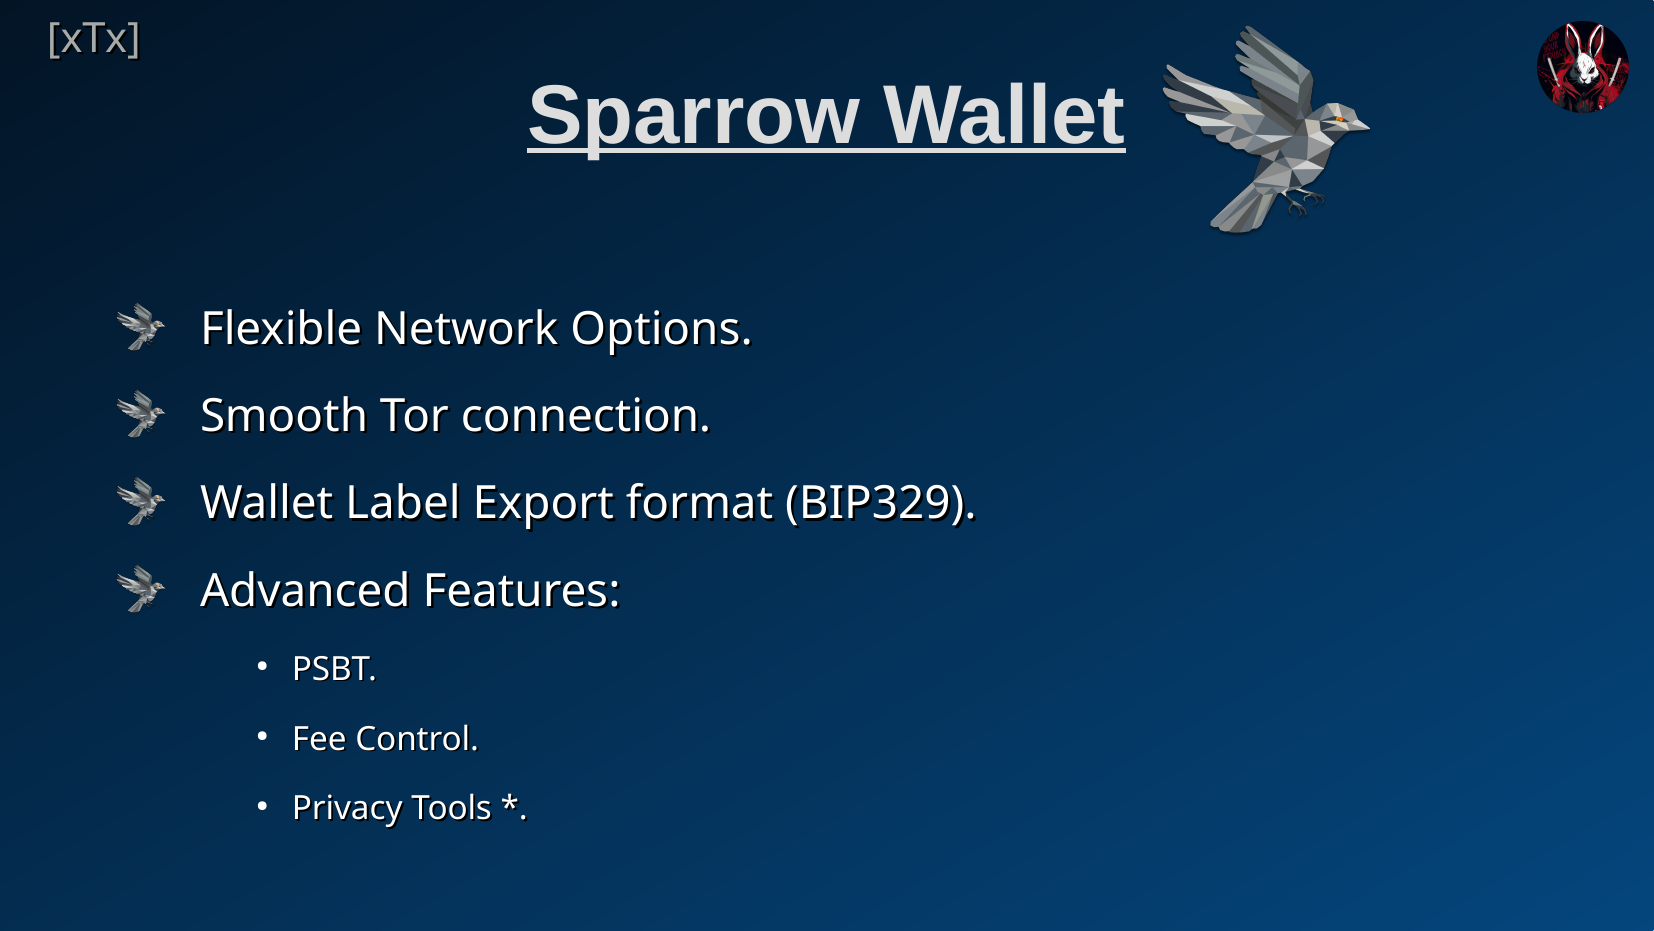

[xTx]
# Sparrow Wallet
Flexible Network Options.
Smooth Tor connection.
Wallet Label Export format (BIP329).
Advanced Features:
PSBT.
Fee Control.
Privacy Tools *.